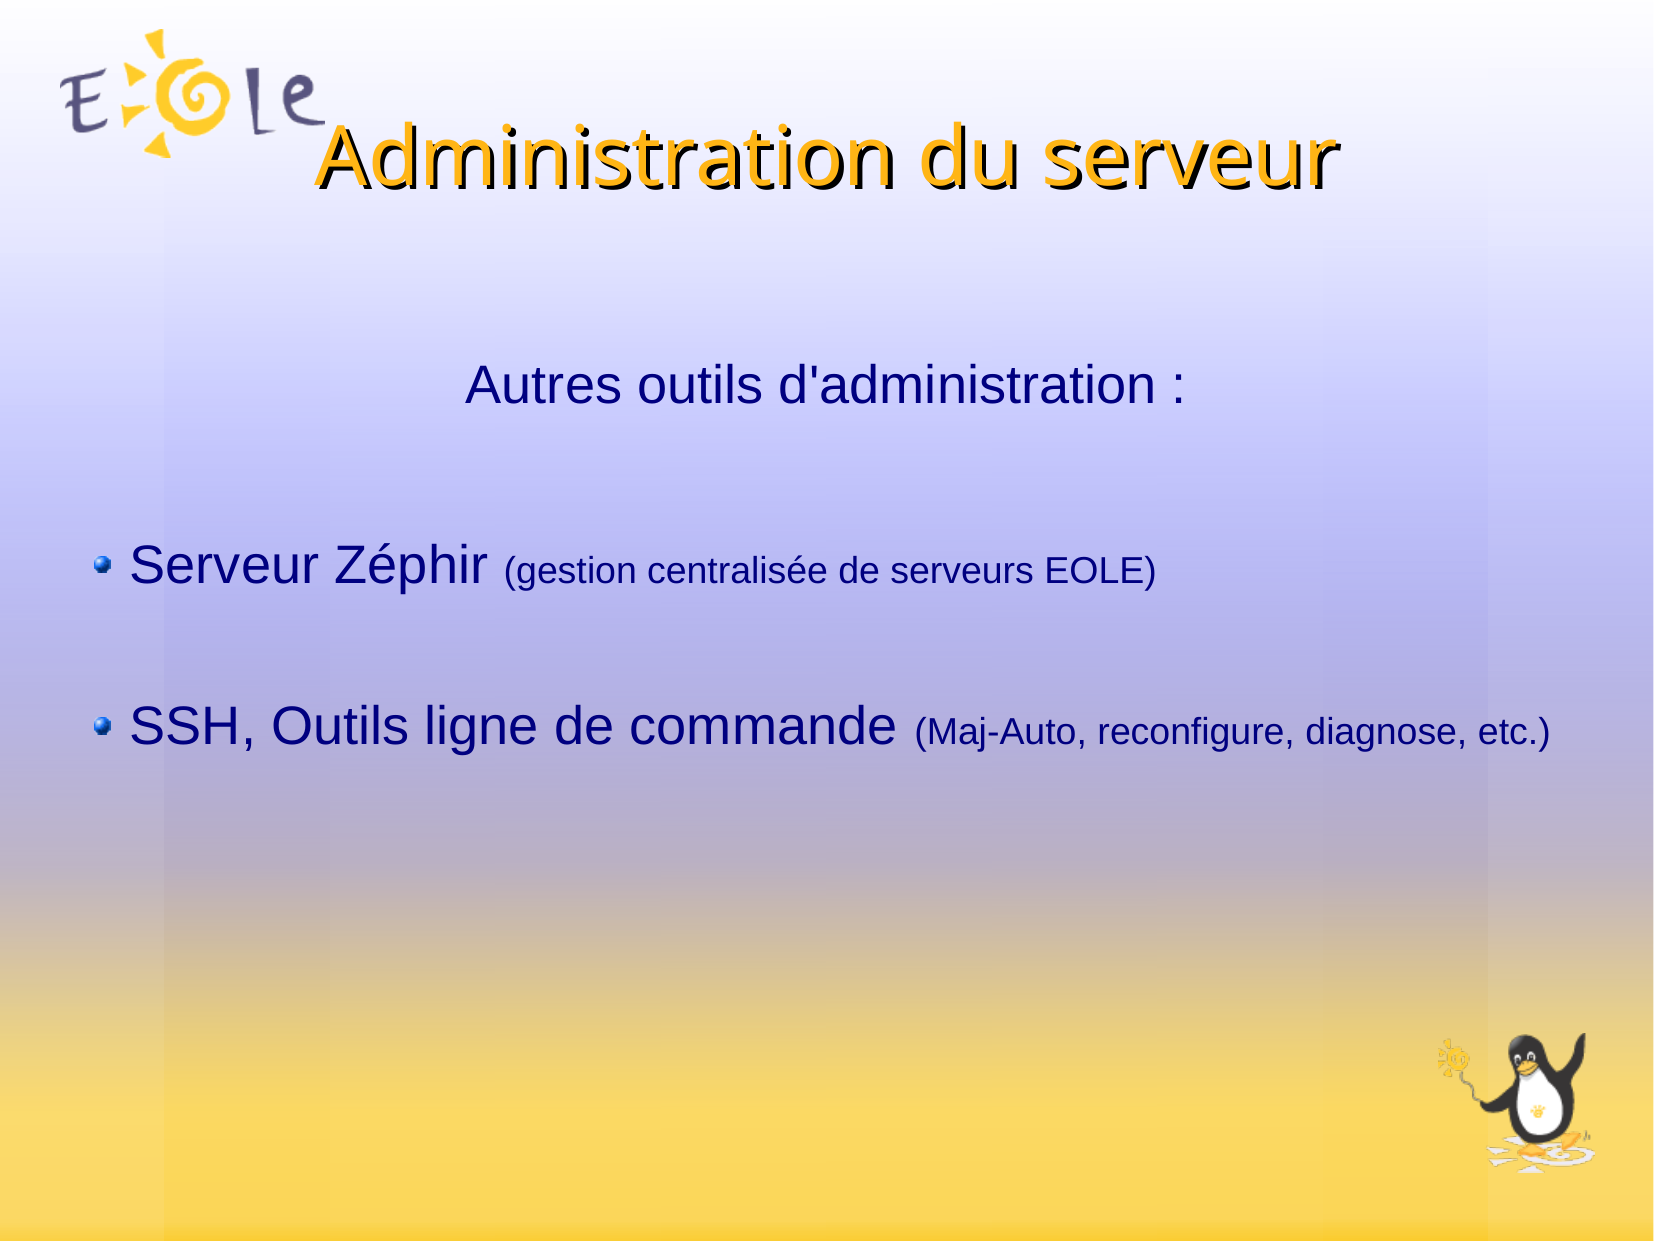

# Administration du serveur
Autres outils d'administration :
Serveur Zéphir (gestion centralisée de serveurs EOLE)
SSH, Outils ligne de commande (Maj-Auto, reconfigure, diagnose, etc.)